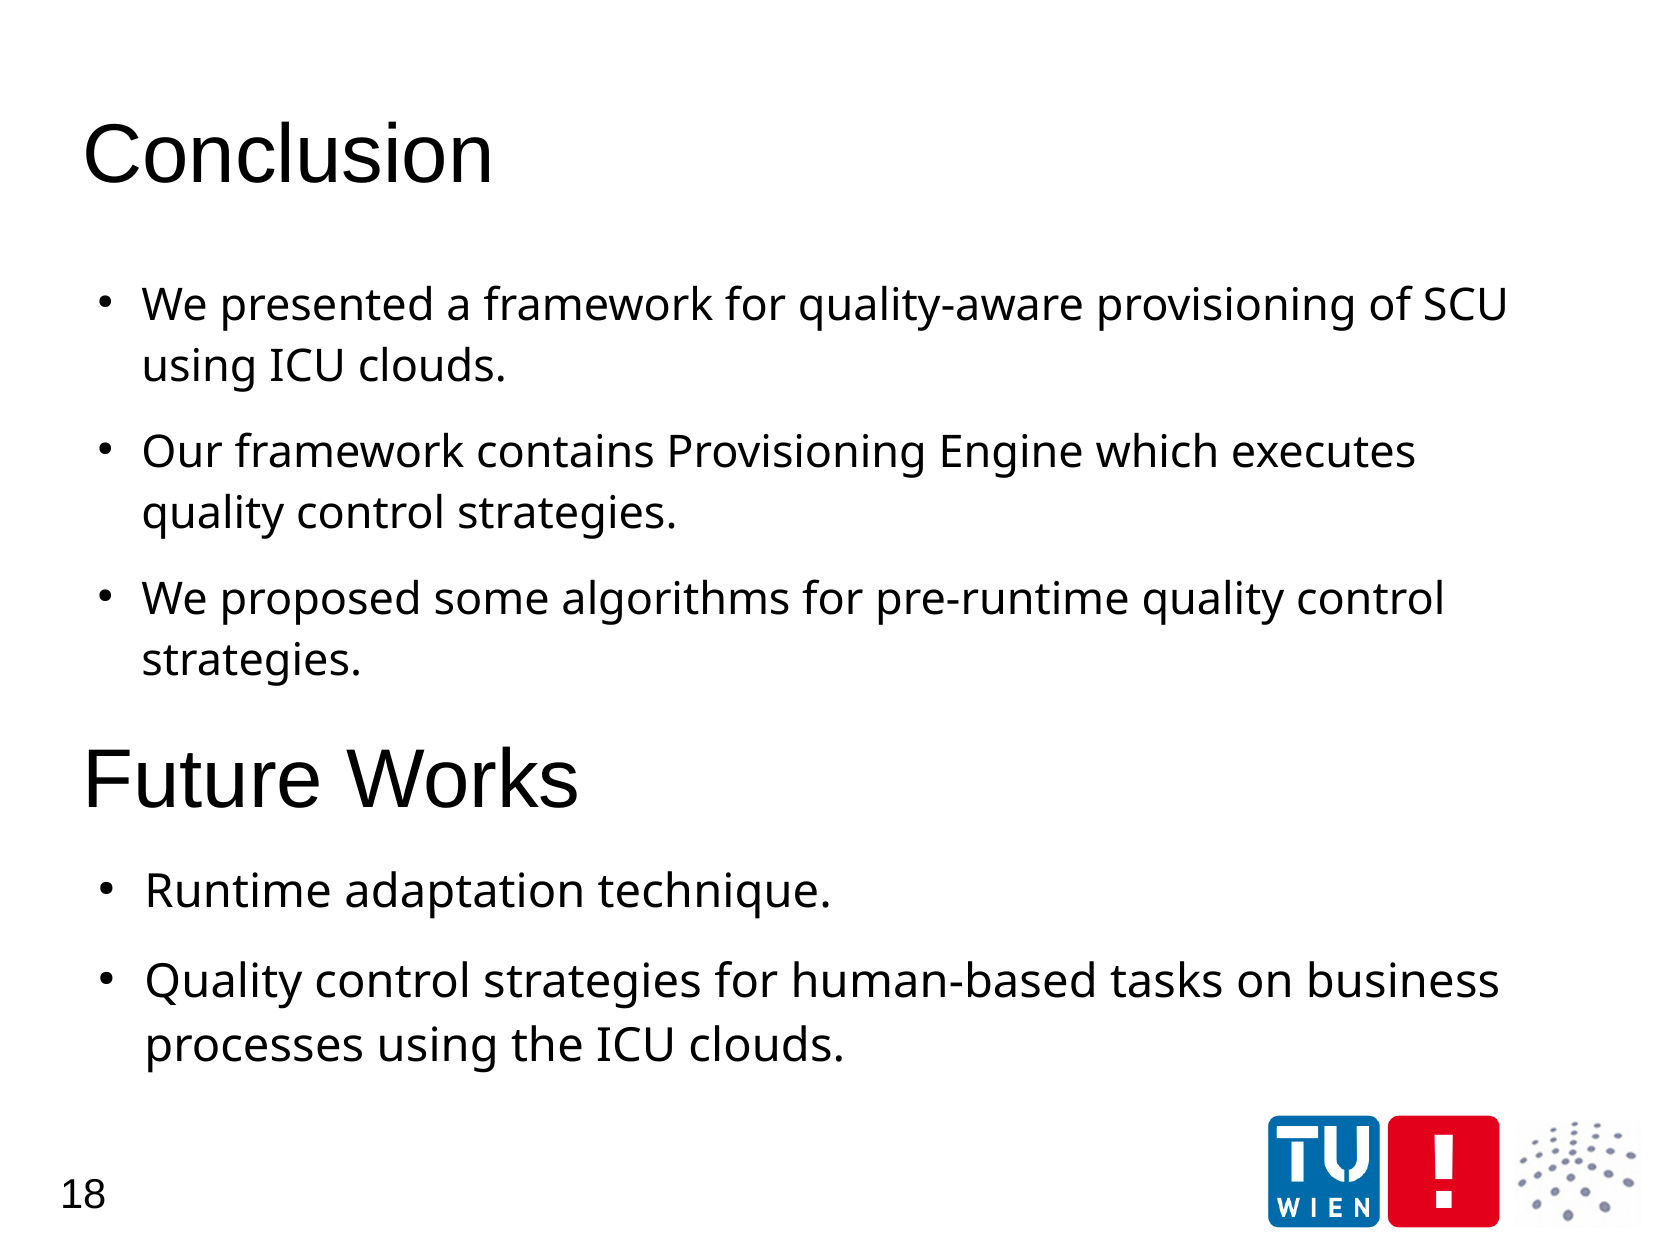

# Conclusion
We presented a framework for quality-aware provisioning of SCU using ICU clouds.
Our framework contains Provisioning Engine which executes quality control strategies.
We proposed some algorithms for pre-runtime quality control strategies.
Future Works
Runtime adaptation technique.
Quality control strategies for human-based tasks on business processes using the ICU clouds.
18